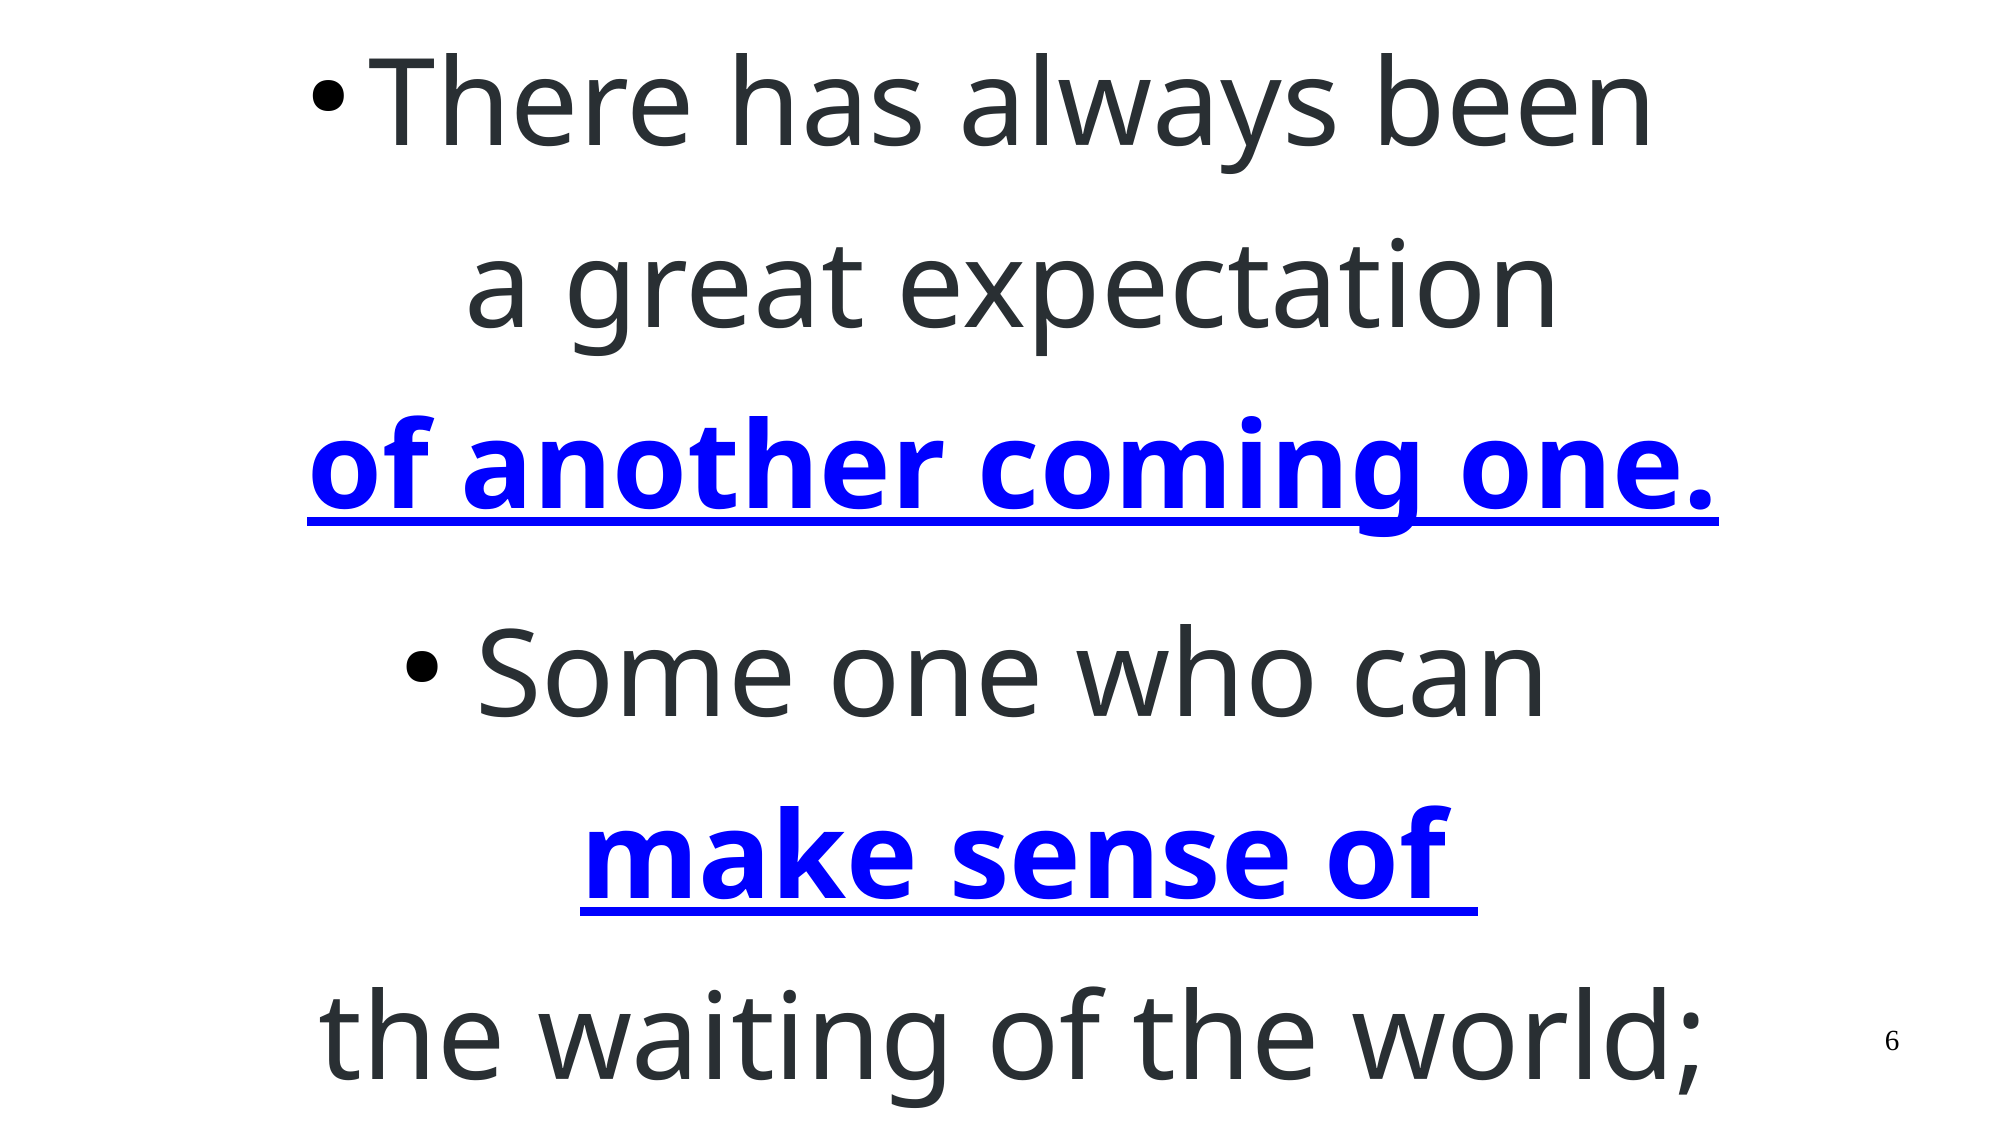

# There has always been a great expectation of another coming one.
Some one who can
make sense of
the waiting of the world;
6